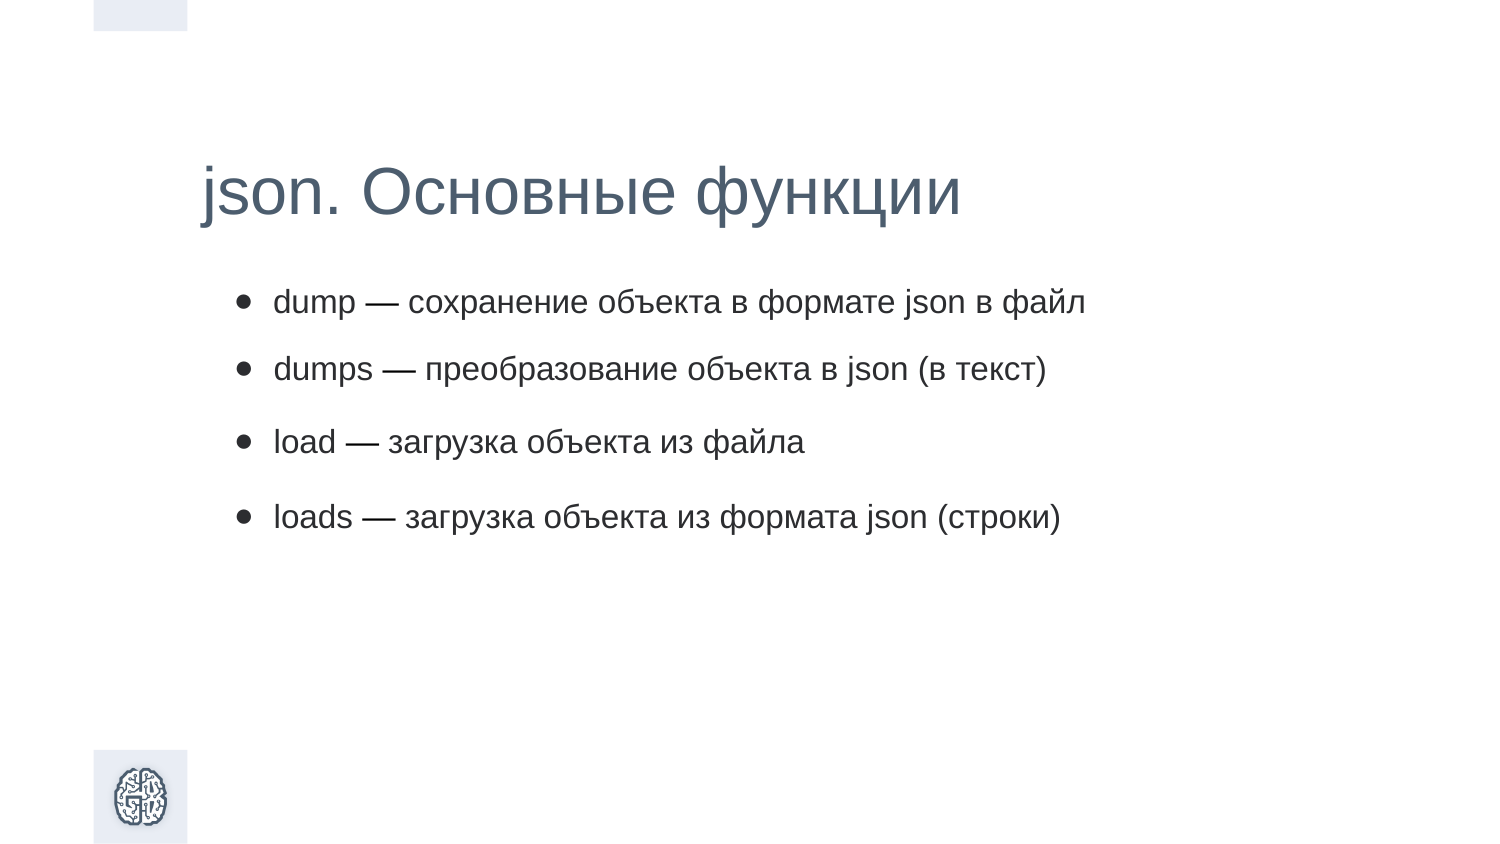

json. Основные функции
dump — сохранение объекта в формате json в файл
dumps — преобразование объекта в json (в текст)
load — загрузка объекта из файла
loads — загрузка объекта из формата json (строки)